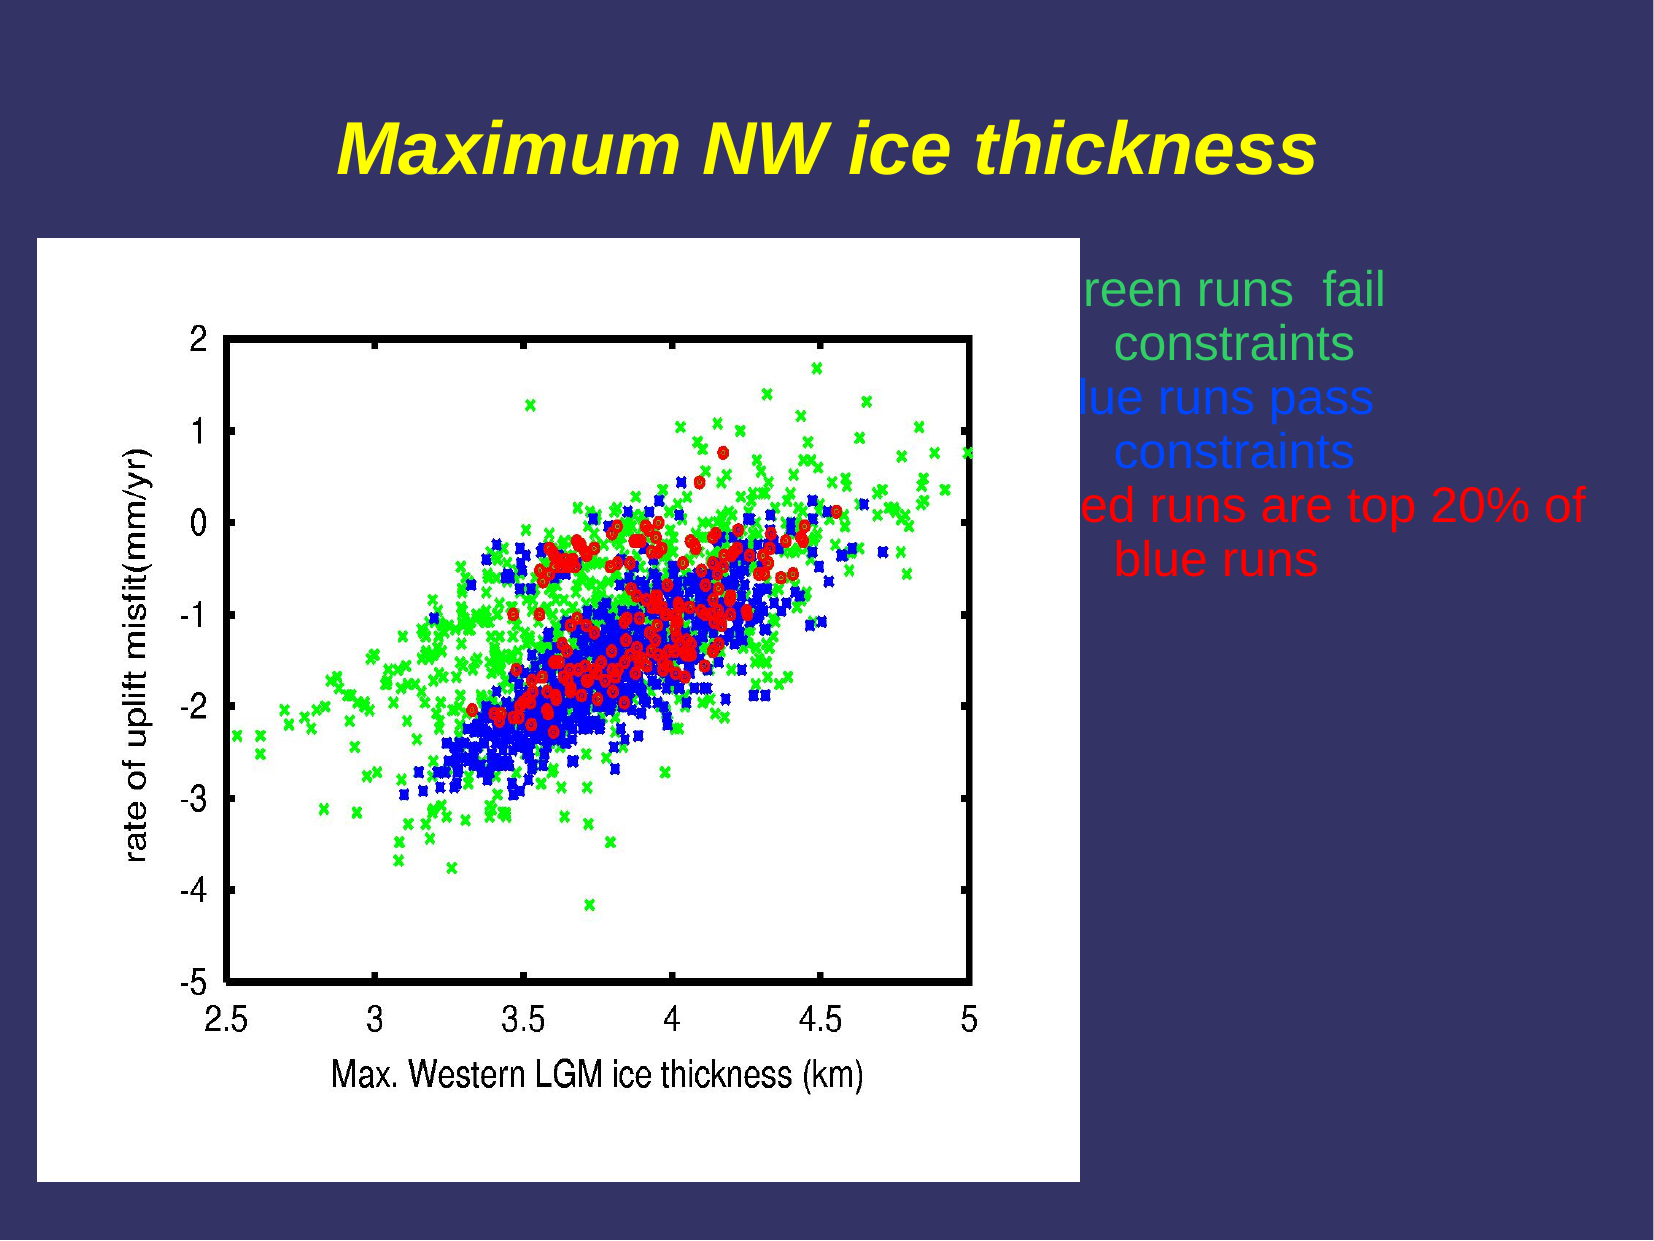

# Maximum NW ice thickness
Green runs fail constraints
Blue runs pass constraints
Red runs are top 20% of blue runs